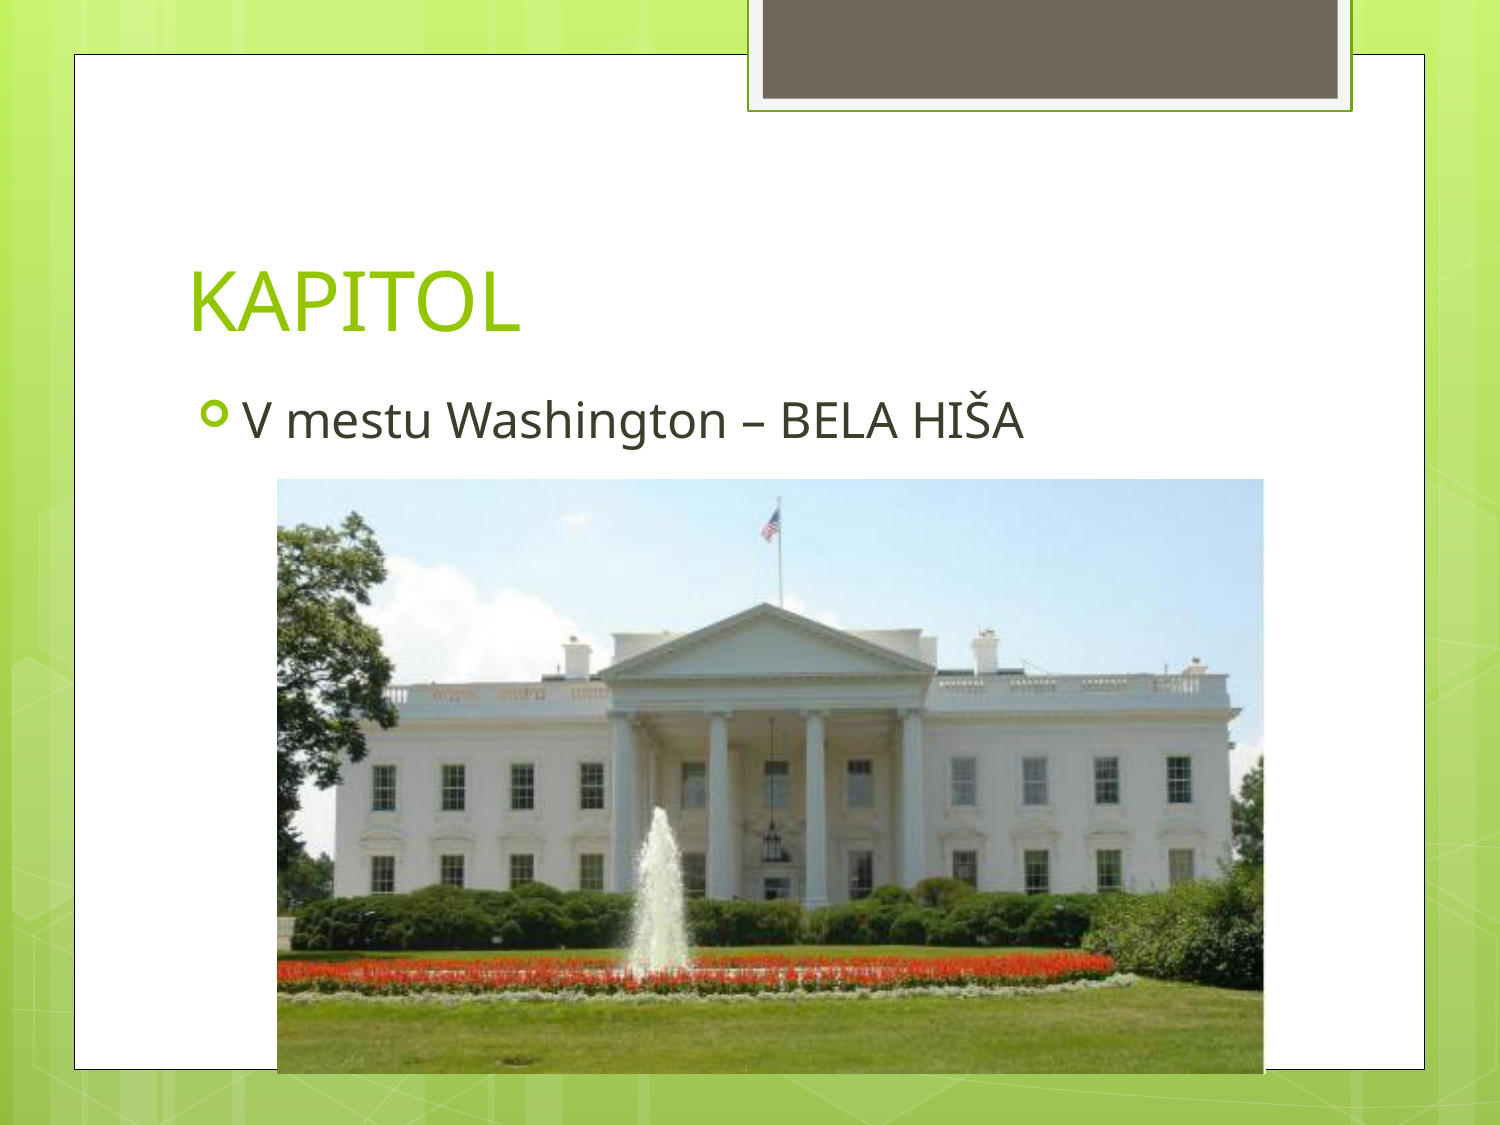

# KAPITOL
V mestu Washington – BELA HIŠA